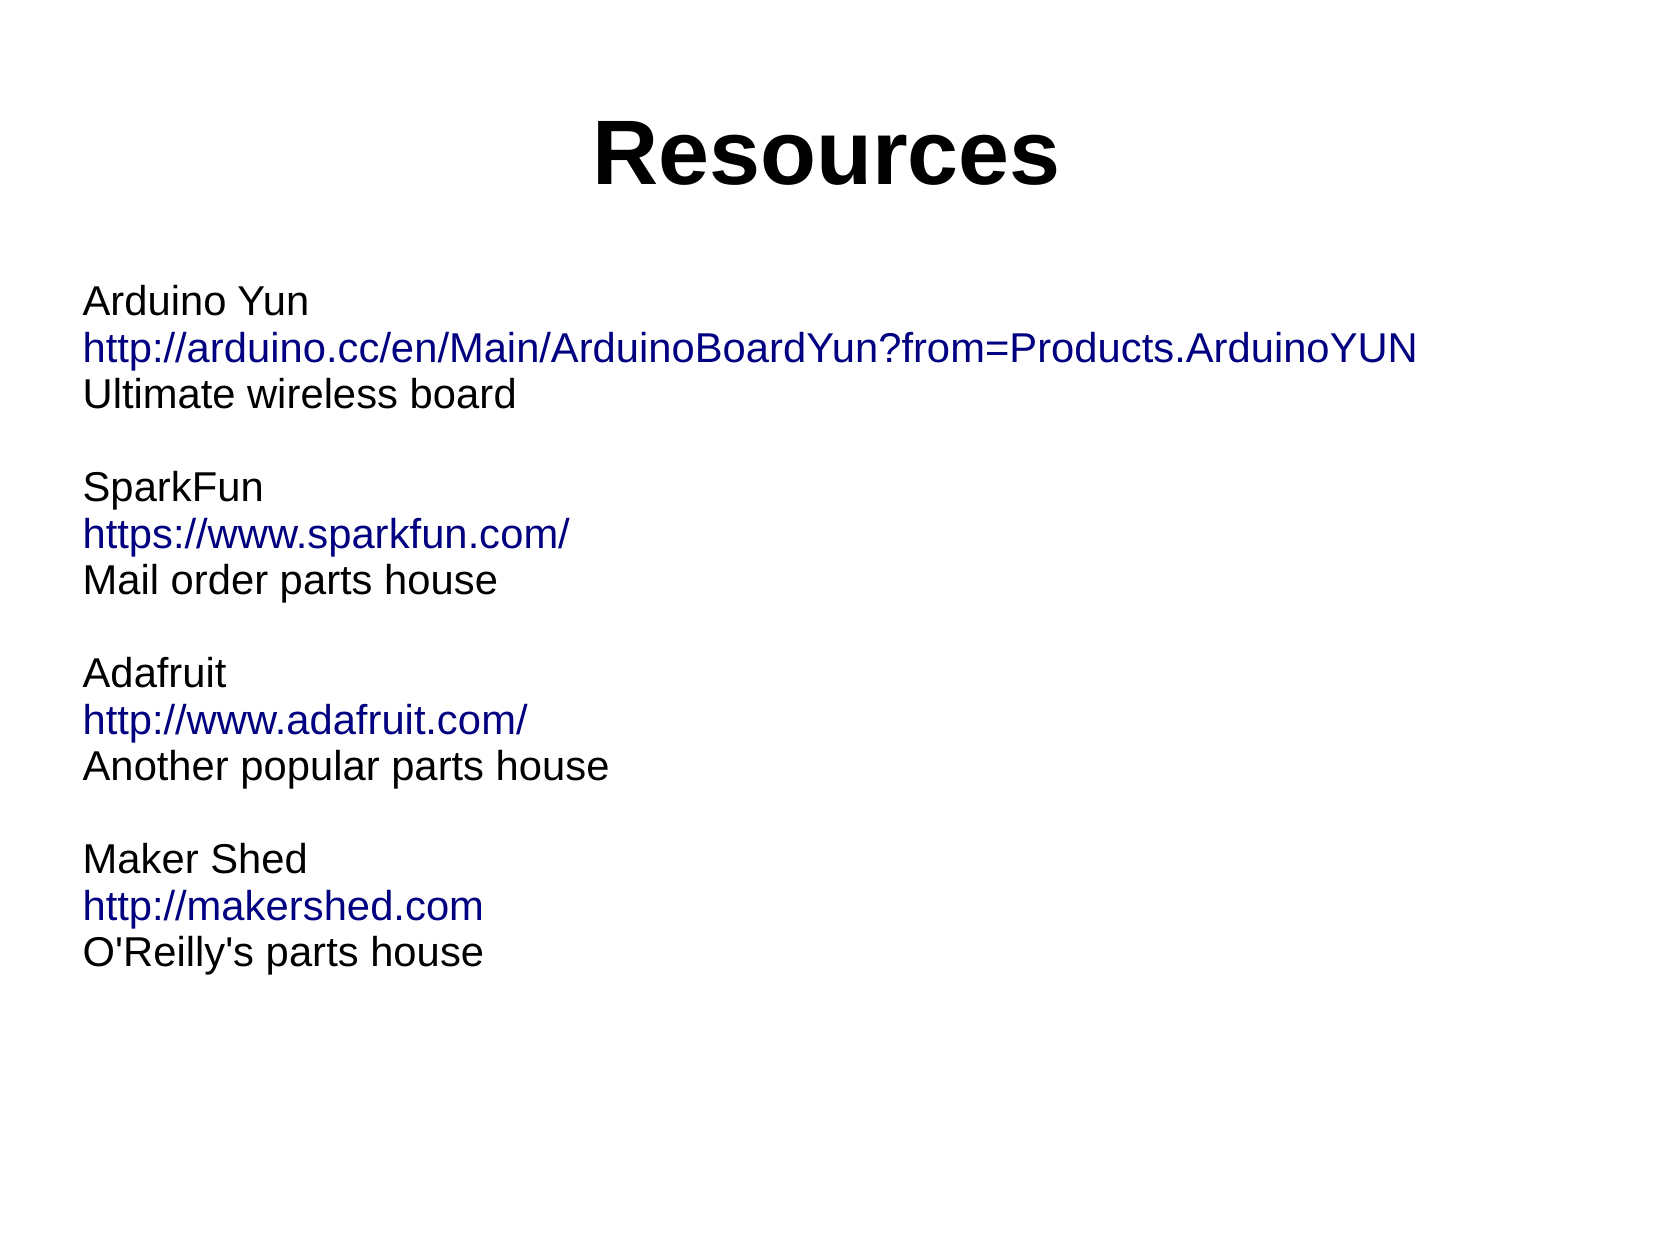

# Resources
Arduino Yun
http://arduino.cc/en/Main/ArduinoBoardYun?from=Products.ArduinoYUN
Ultimate wireless board
SparkFun
https://www.sparkfun.com/
Mail order parts house
Adafruit
http://www.adafruit.com/
Another popular parts house
Maker Shed
http://makershed.com
O'Reilly's parts house